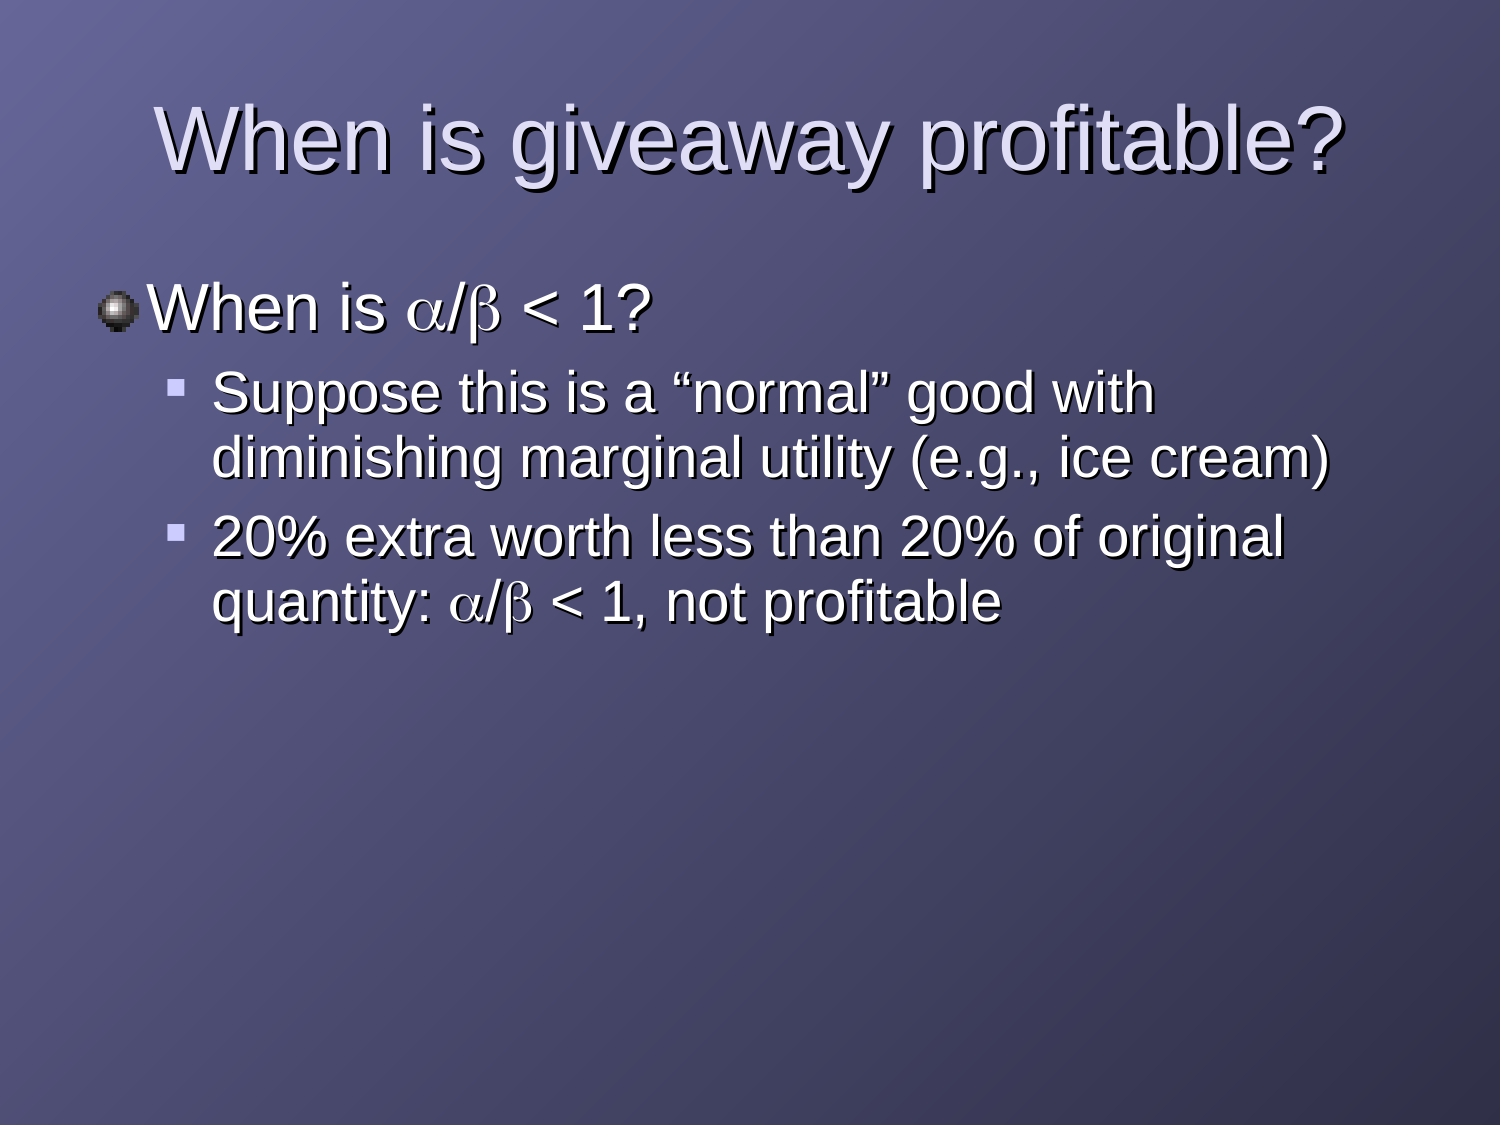

# When is giveaway profitable?
When is / < 1?
Suppose this is a “normal” good with diminishing marginal utility (e.g., ice cream)
20% extra worth less than 20% of original quantity: / < 1, not profitable